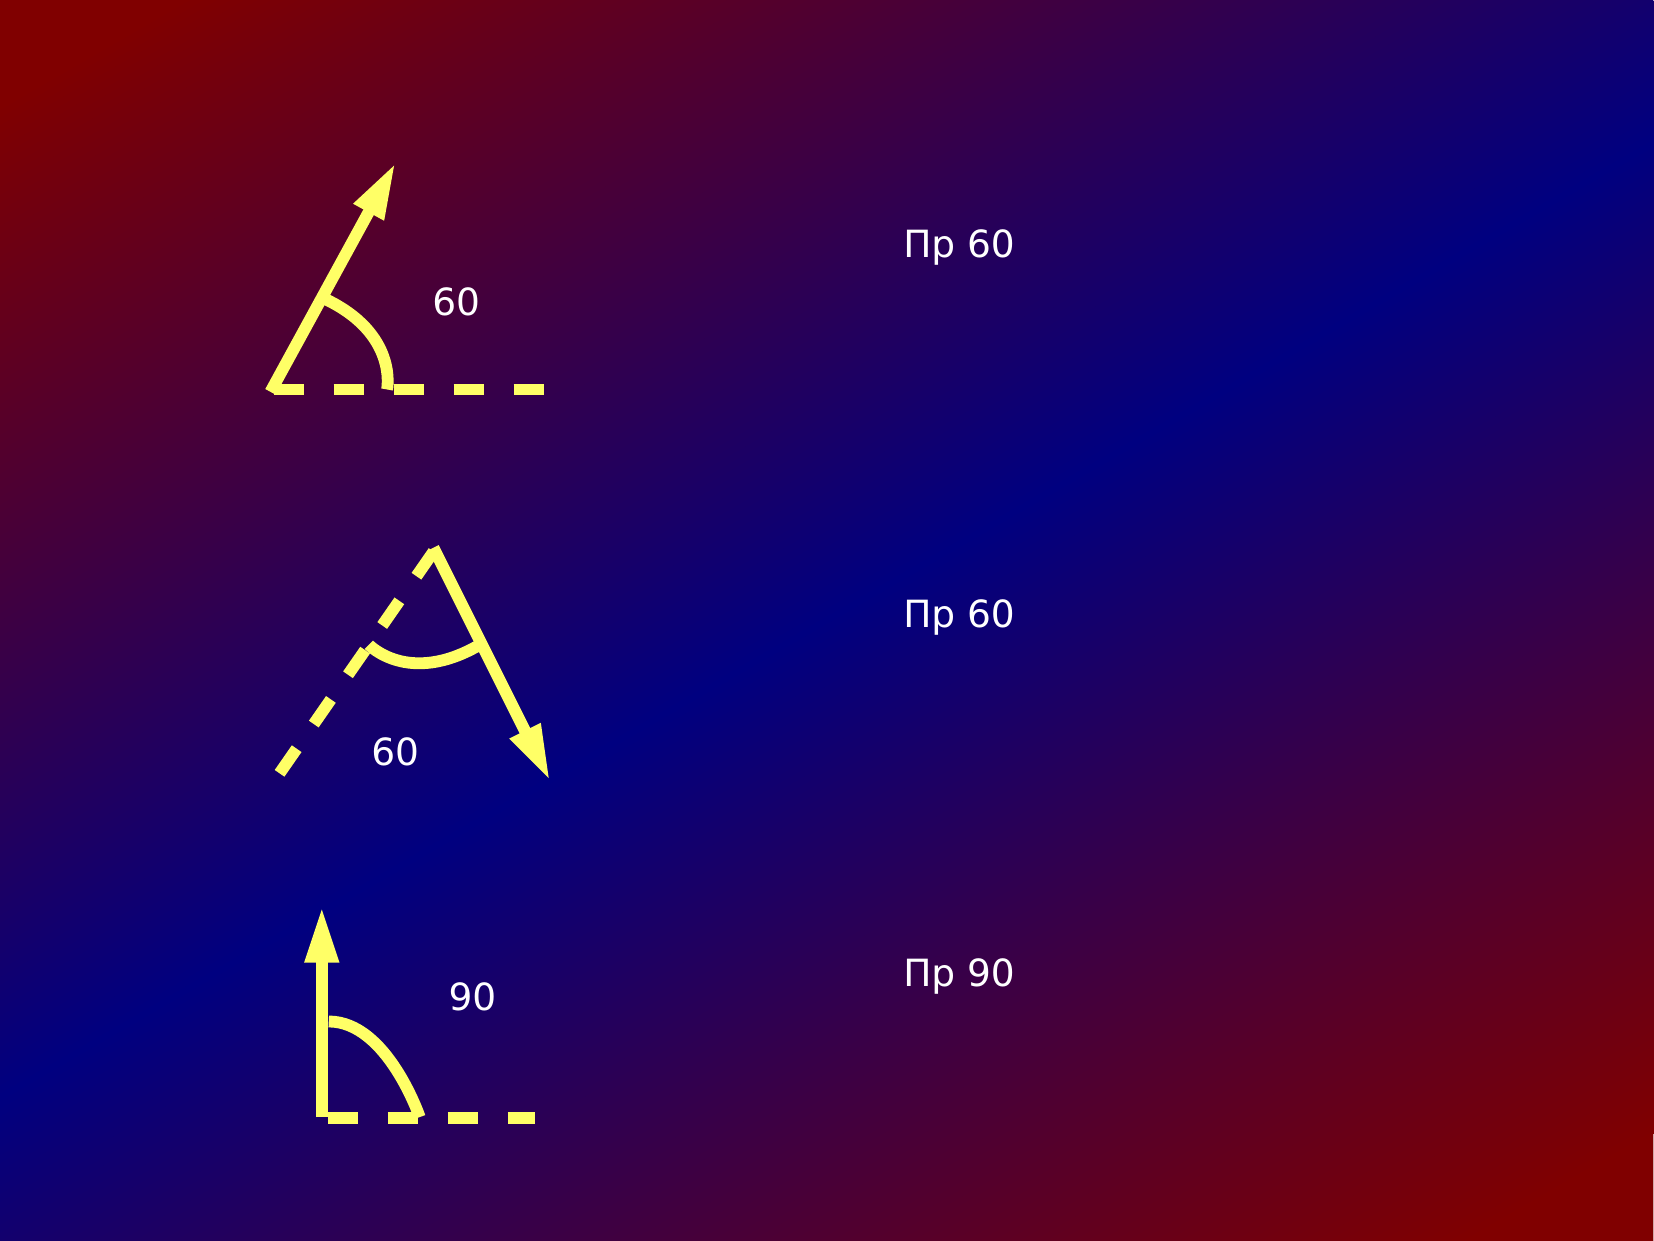

Пр 60
60
Пр 60
60
Пр 90
90